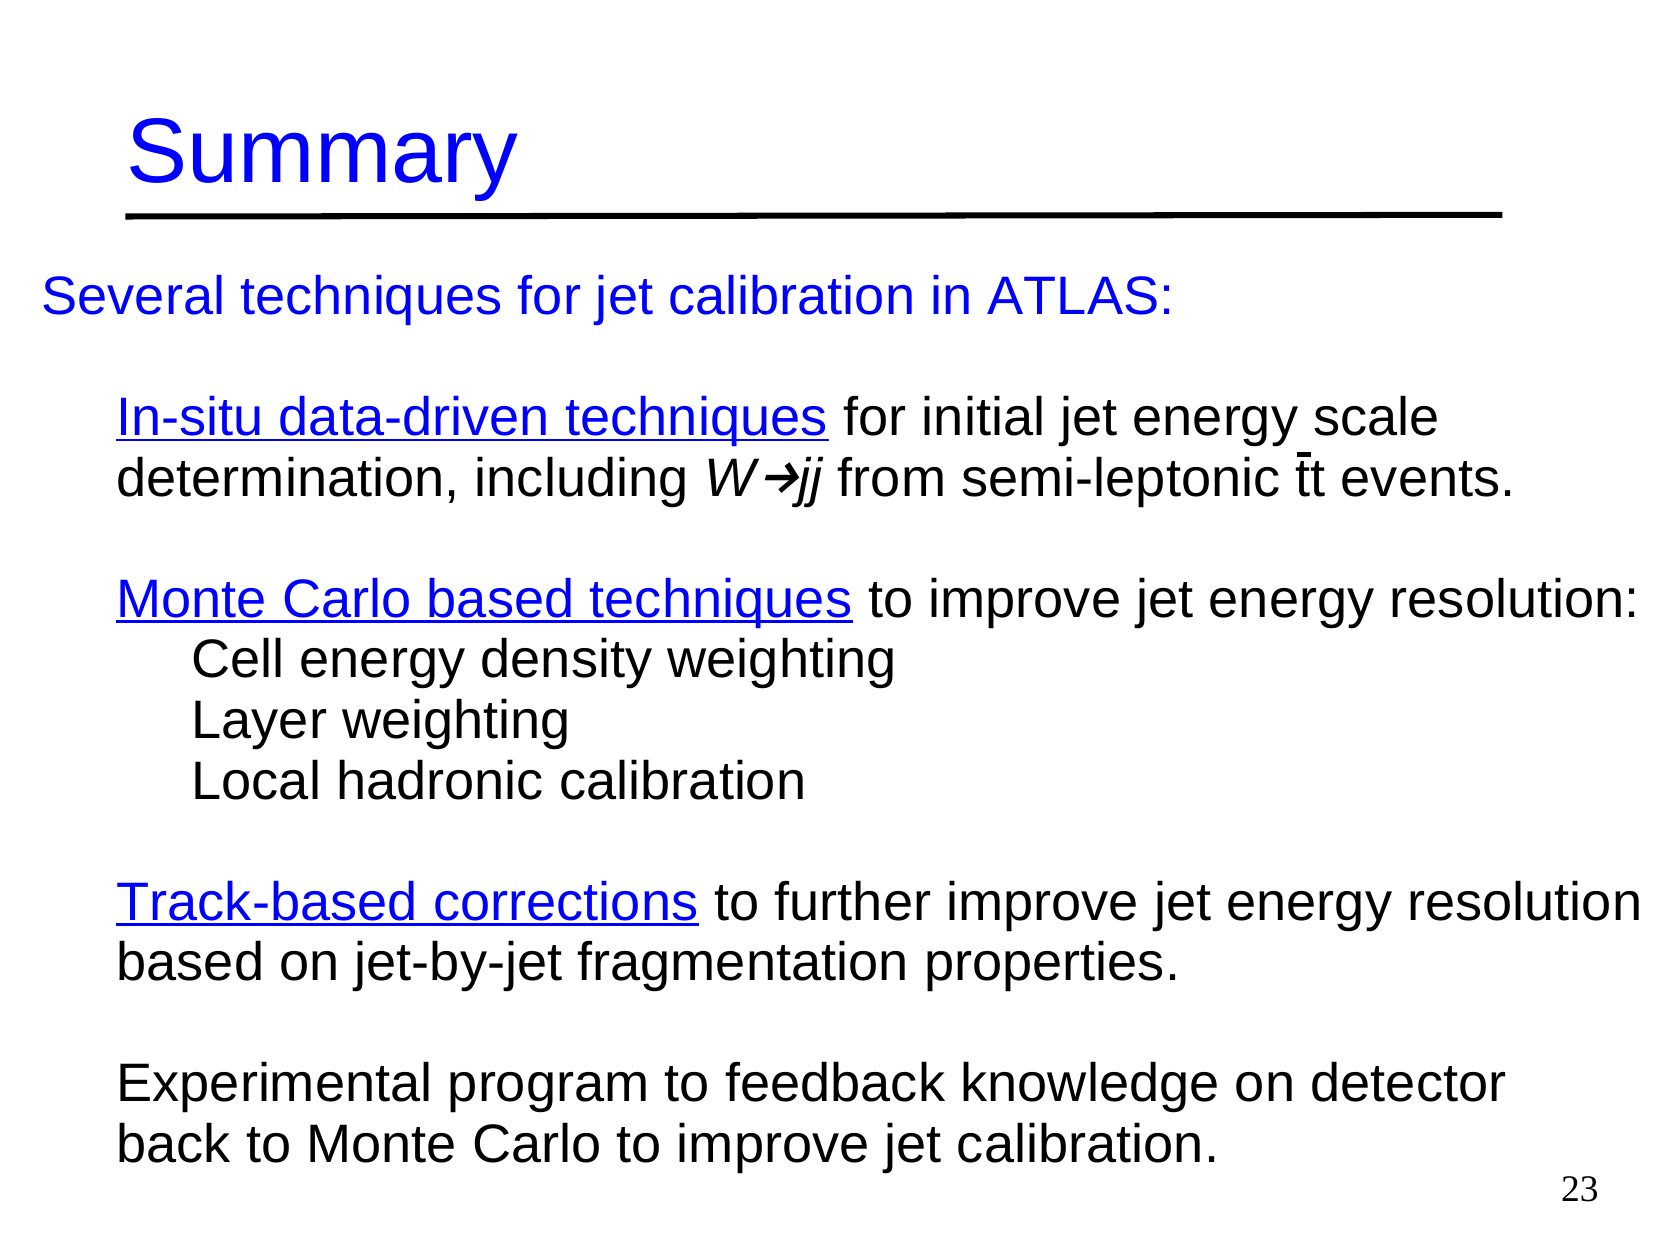

Summary
Several techniques for jet calibration in ATLAS:
	In-situ data-driven techniques for initial jet energy scale
	determination, including W→jj from semi-leptonic tt events.
	Monte Carlo based techniques to improve jet energy resolution:
		Cell energy density weighting
		Layer weighting
 		Local hadronic calibration
	Track-based corrections to further improve jet energy resolution
	based on jet-by-jet fragmentation properties.
	Experimental program to feedback knowledge on detector
	back to Monte Carlo to improve jet calibration.